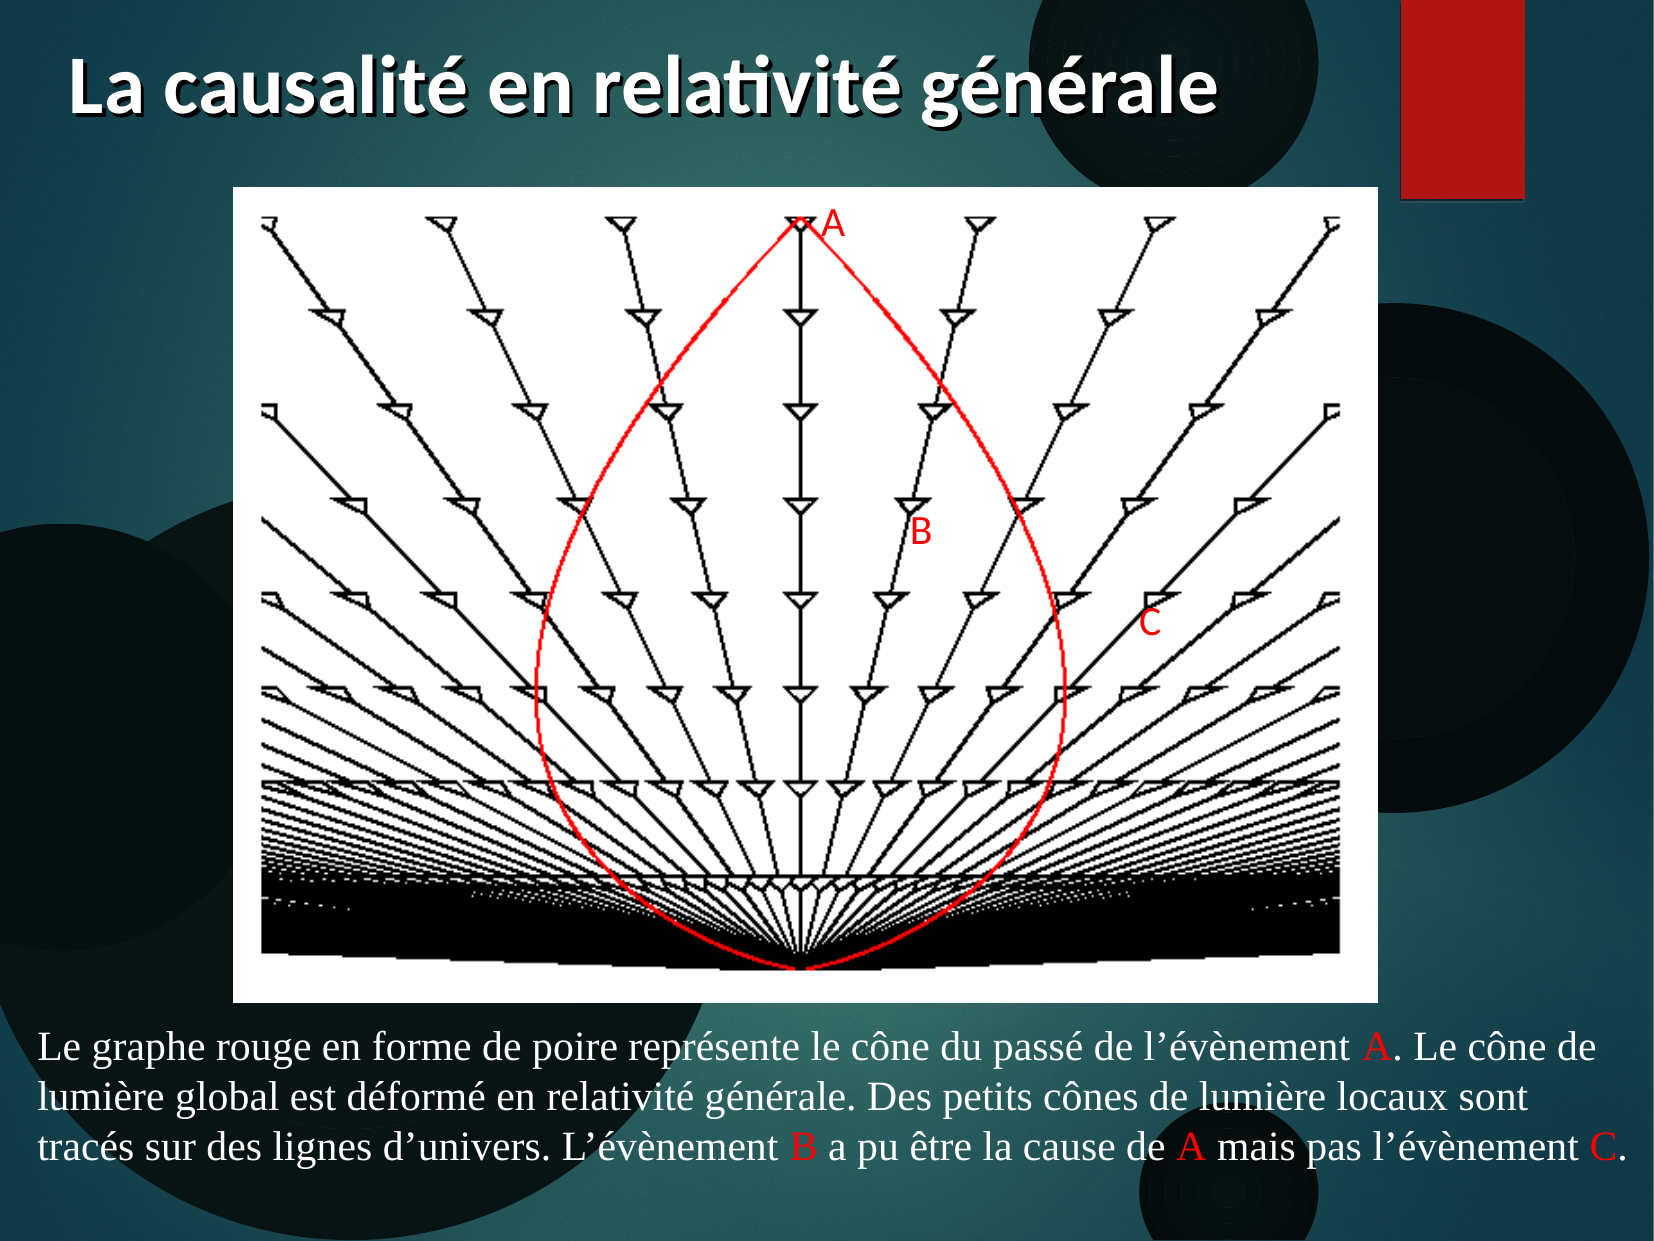

La causalité en relativité générale
A
B
C
Le graphe rouge en forme de poire représente le cône du passé de l’évènement A. Le cône de lumière global est déformé en relativité générale. Des petits cônes de lumière locaux sont tracés sur des lignes d’univers. L’évènement B a pu être la cause de A mais pas l’évènement C.